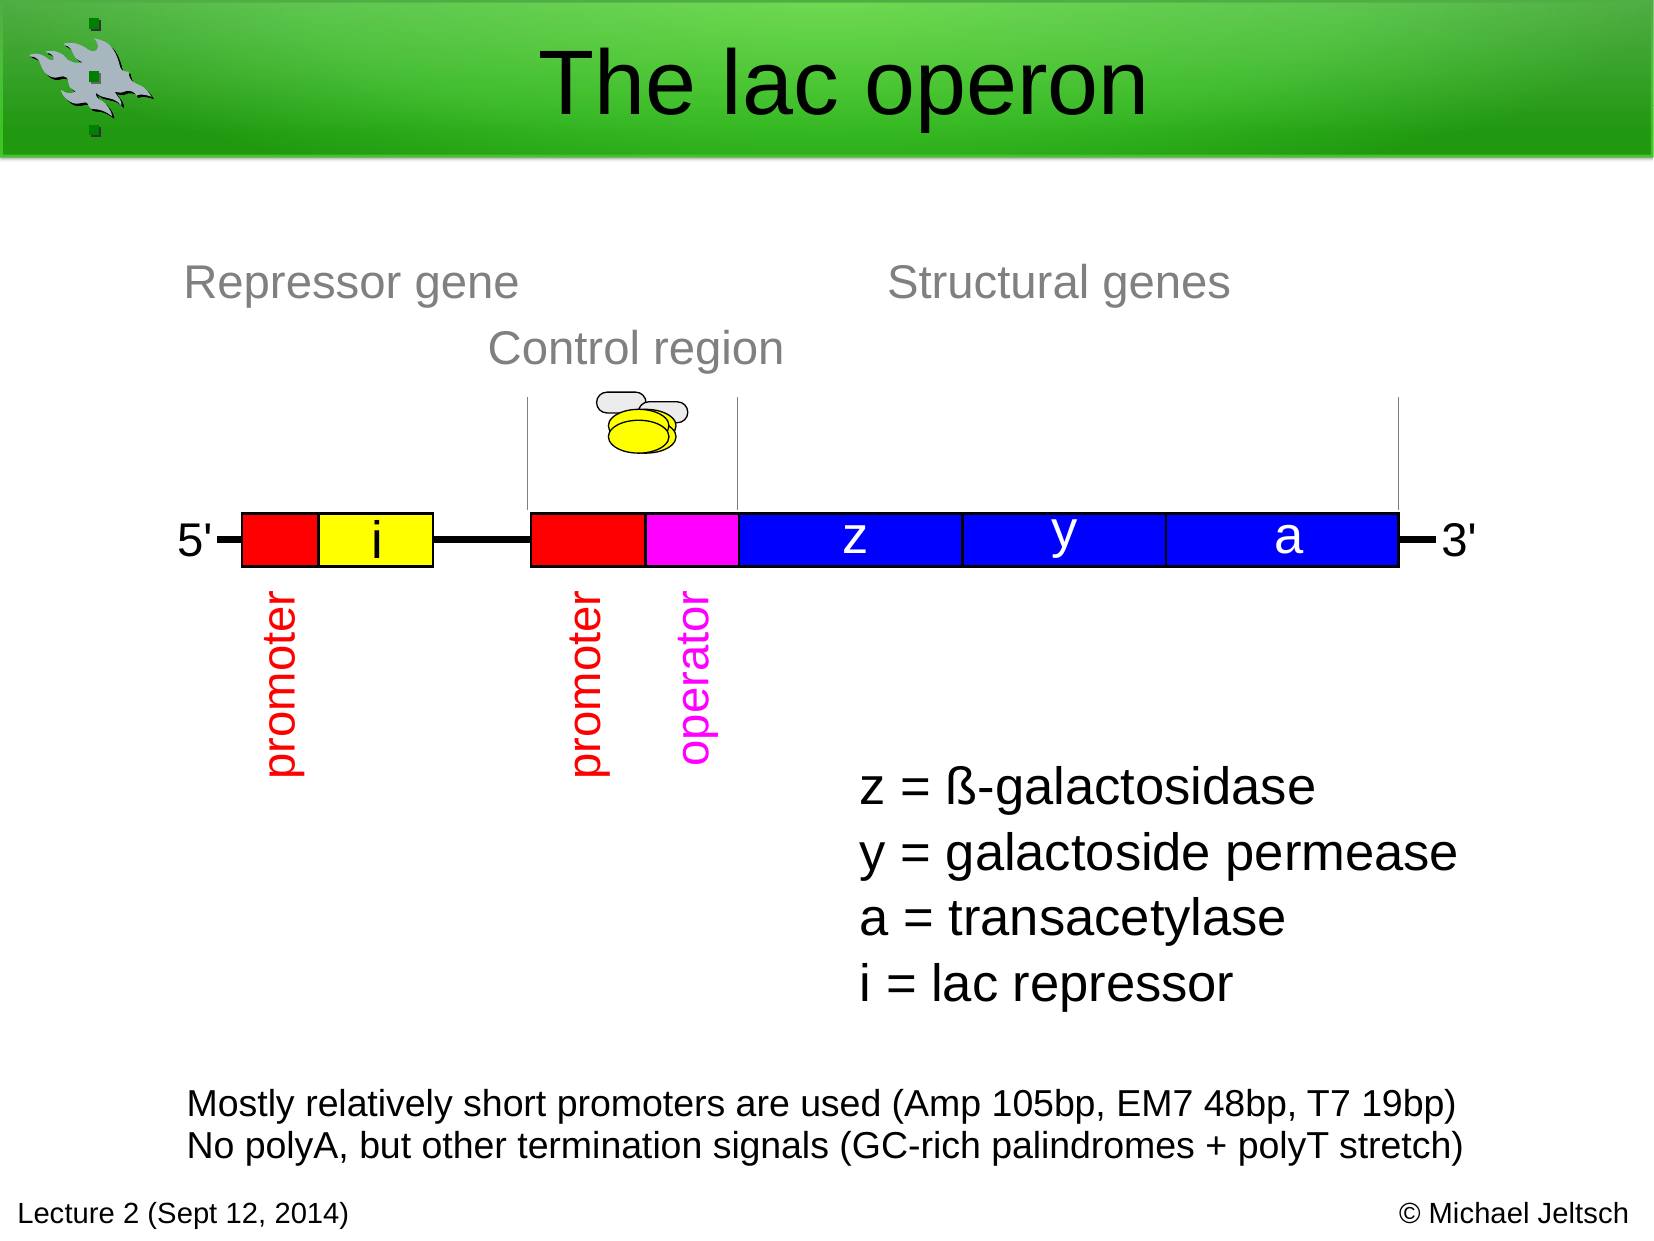

# The lac operon
Mostly relatively short promoters are used (Amp 105bp, EM7 48bp, T7 19bp)
No polyA, but other termination signals (GC-rich palindromes + polyT stretch)